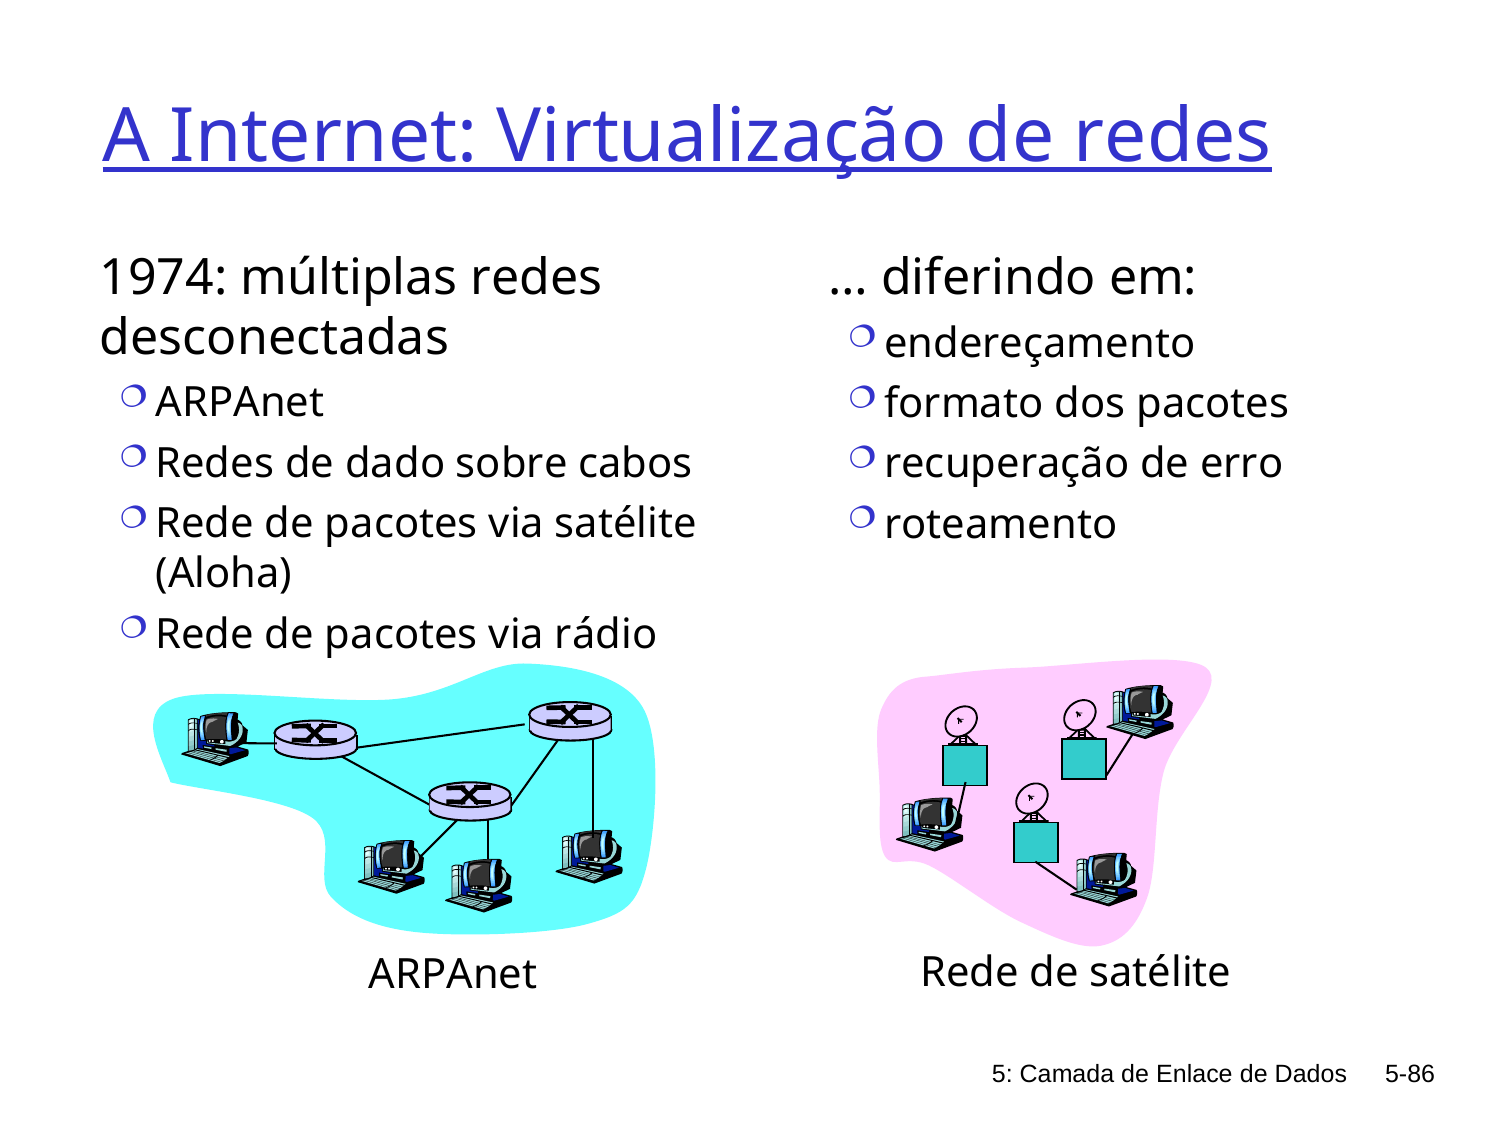

# A Internet: Virtualização de redes
1974: múltiplas redes desconectadas
ARPAnet
Redes de dado sobre cabos
Rede de pacotes via satélite (Aloha)
Rede de pacotes via rádio
… diferindo em:
endereçamento
formato dos pacotes
recuperação de erro
roteamento
Rede de satélite
ARPAnet
5: Camada de Enlace de Dados